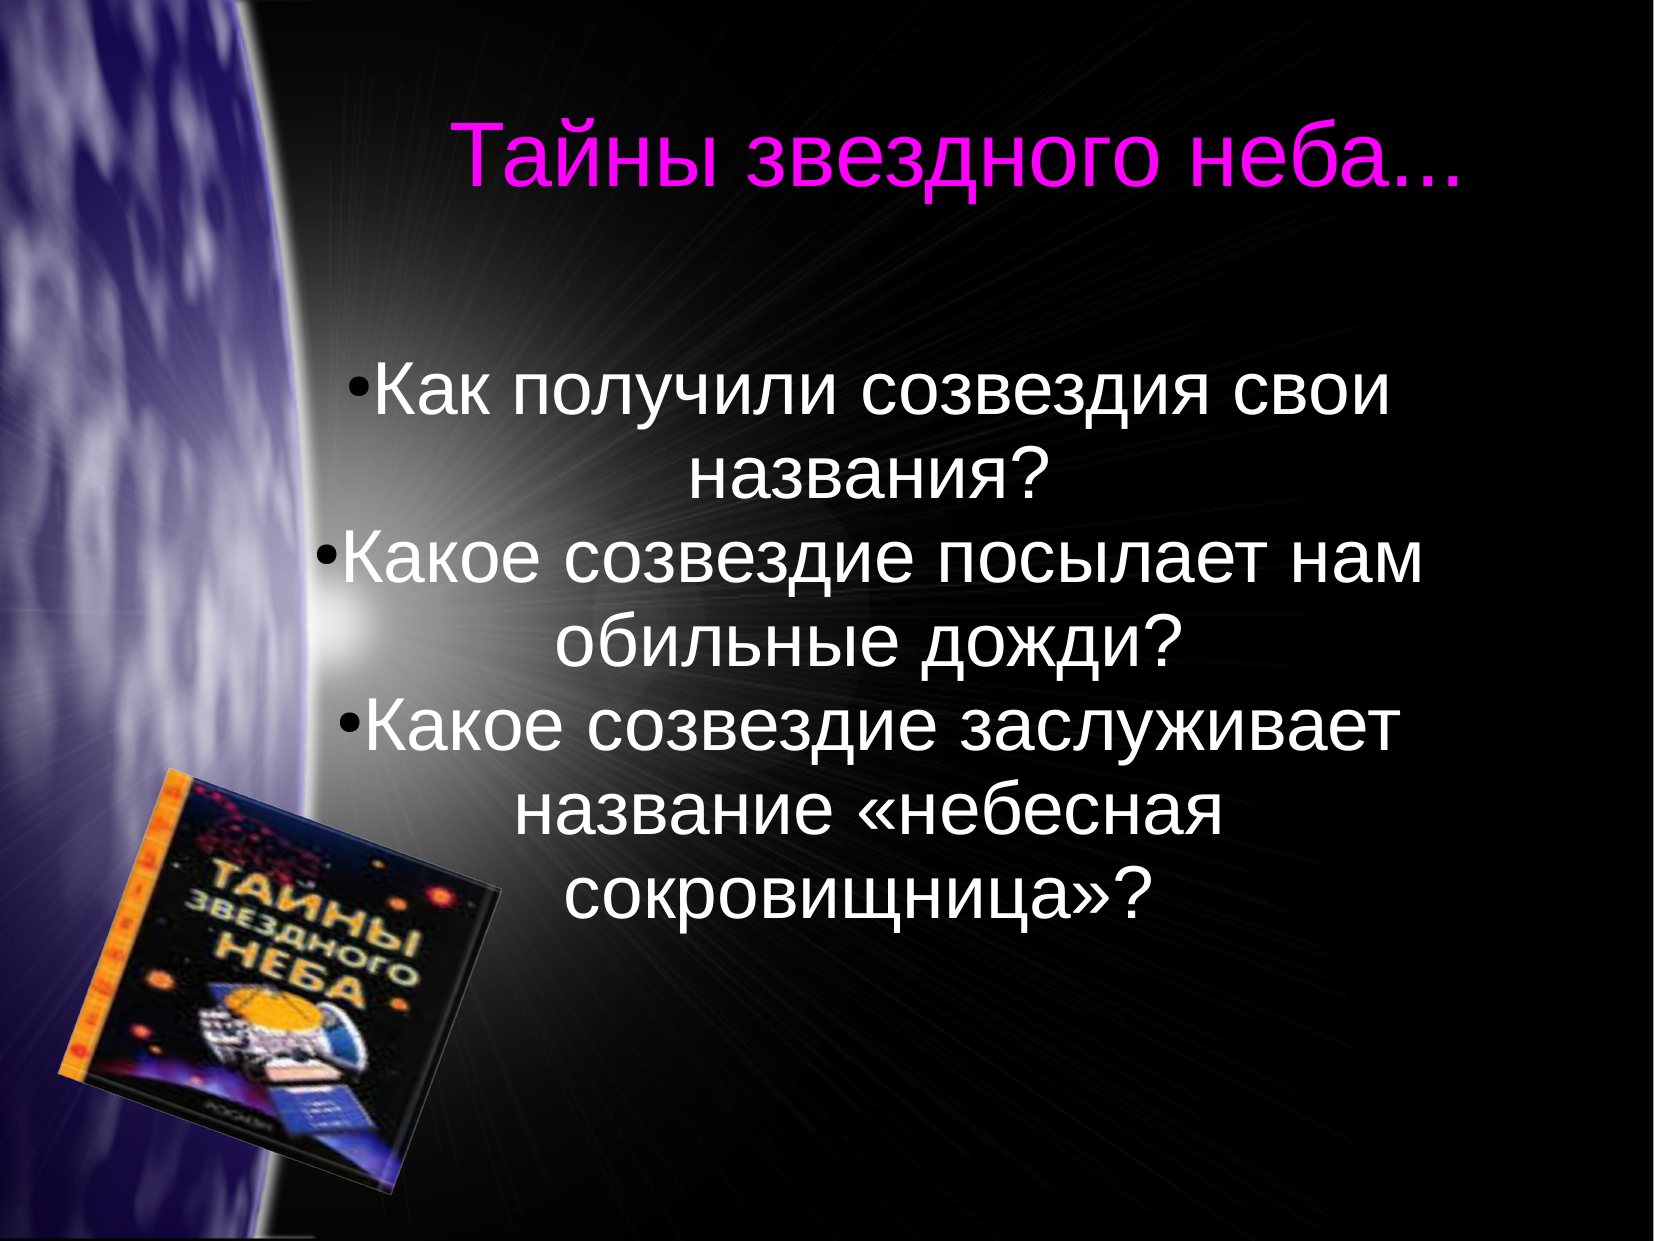

# Тайны звездного неба...
Как получили созвездия свои названия?
Какое созвездие посылает нам обильные дожди?
Какое созвездие заслуживает название «небесная сокровищница»?